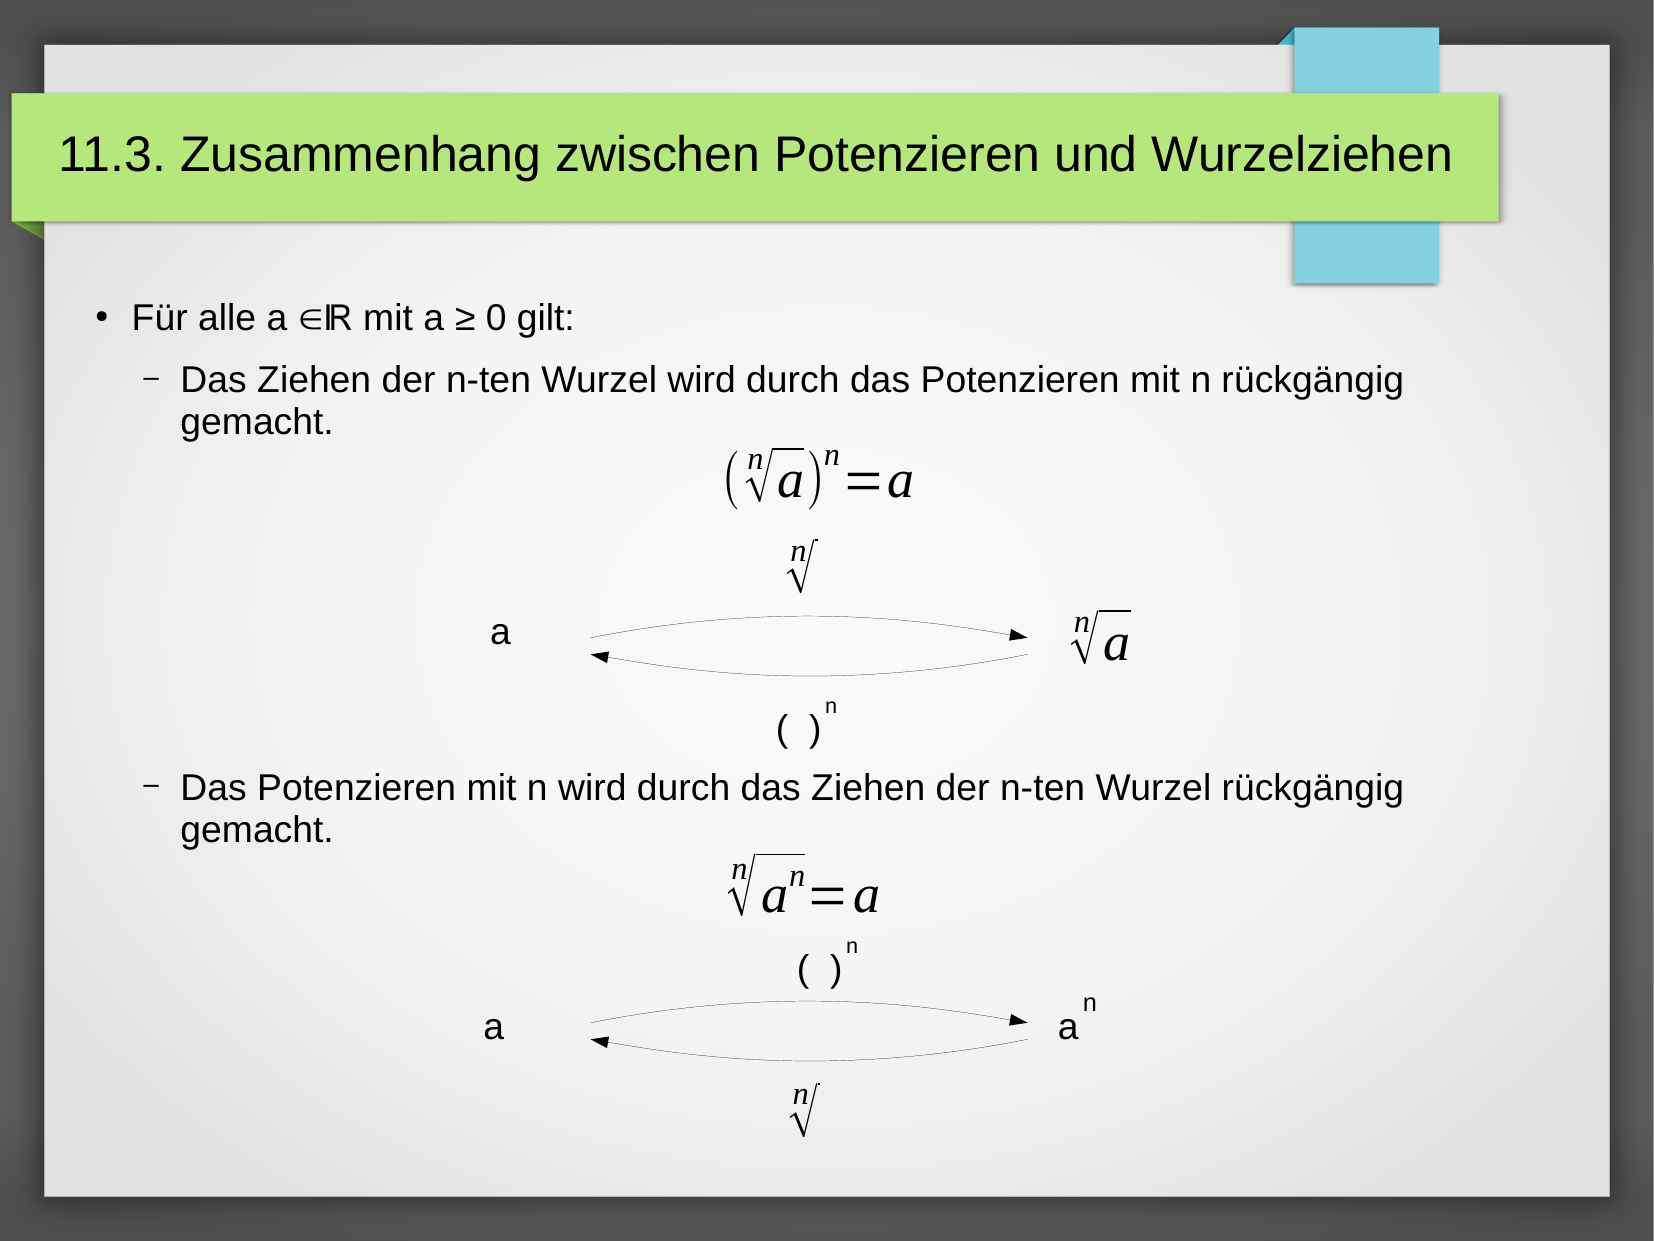

11.3. Zusammenhang zwischen Potenzieren und Wurzelziehen
# Für alle a ∈ℝ mit a ≥ 0 gilt:
Das Ziehen der n-ten Wurzel wird durch das Potenzieren mit n rückgängig gemacht.
 				 a
 ( )n
Das Potenzieren mit n wird durch das Ziehen der n-ten Wurzel rückgängig gemacht.
 ( )n
 a an